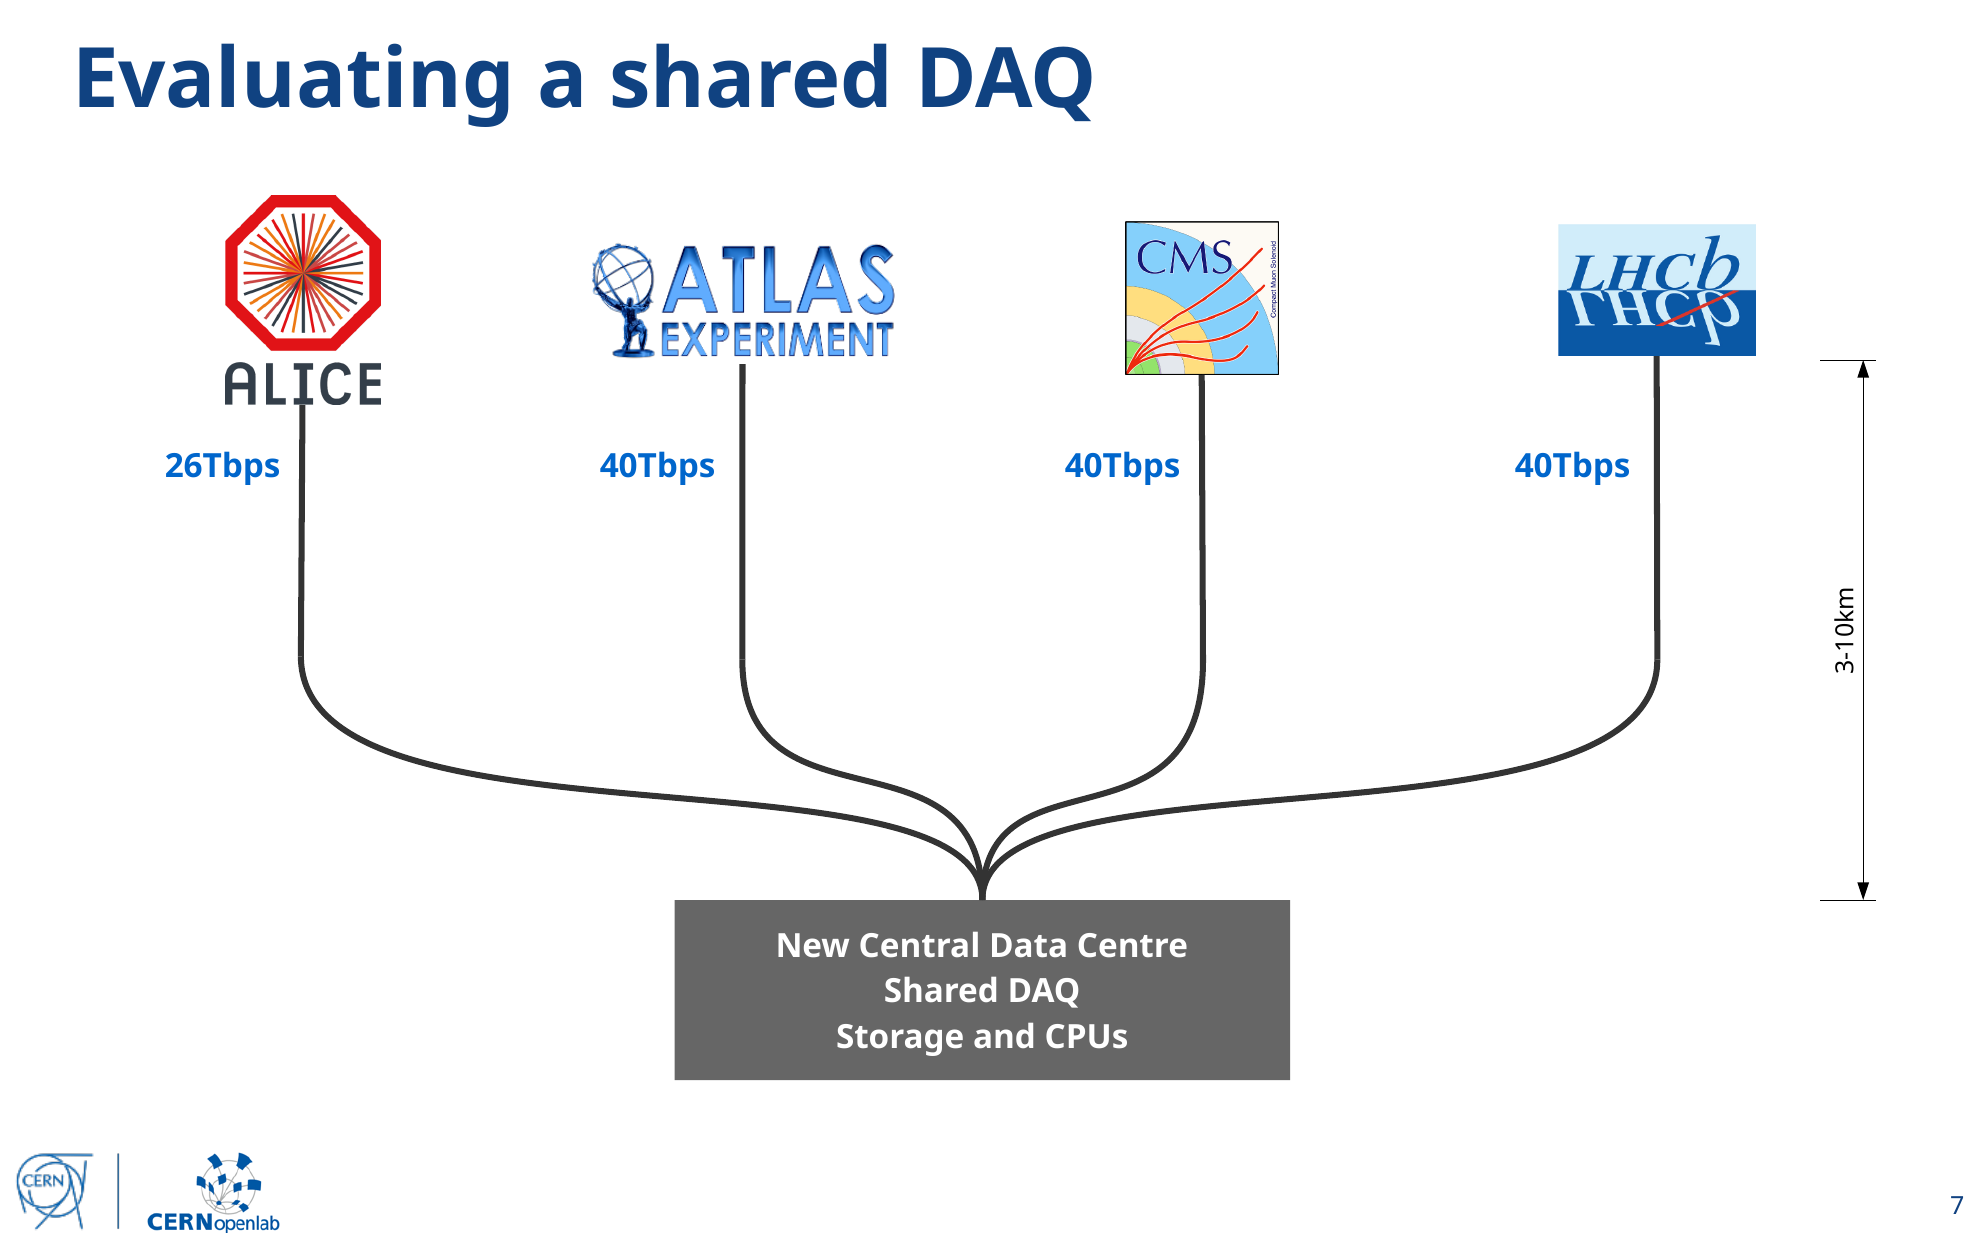

# Evaluating a shared DAQ
26Tbps
40Tbps
40Tbps
40Tbps
ALICE
DAQ
ATLAS
DAQ
LHCb
DAQ
CMS
DAQ
New Central Data Centre
Shared DAQ
Storage and CPUs